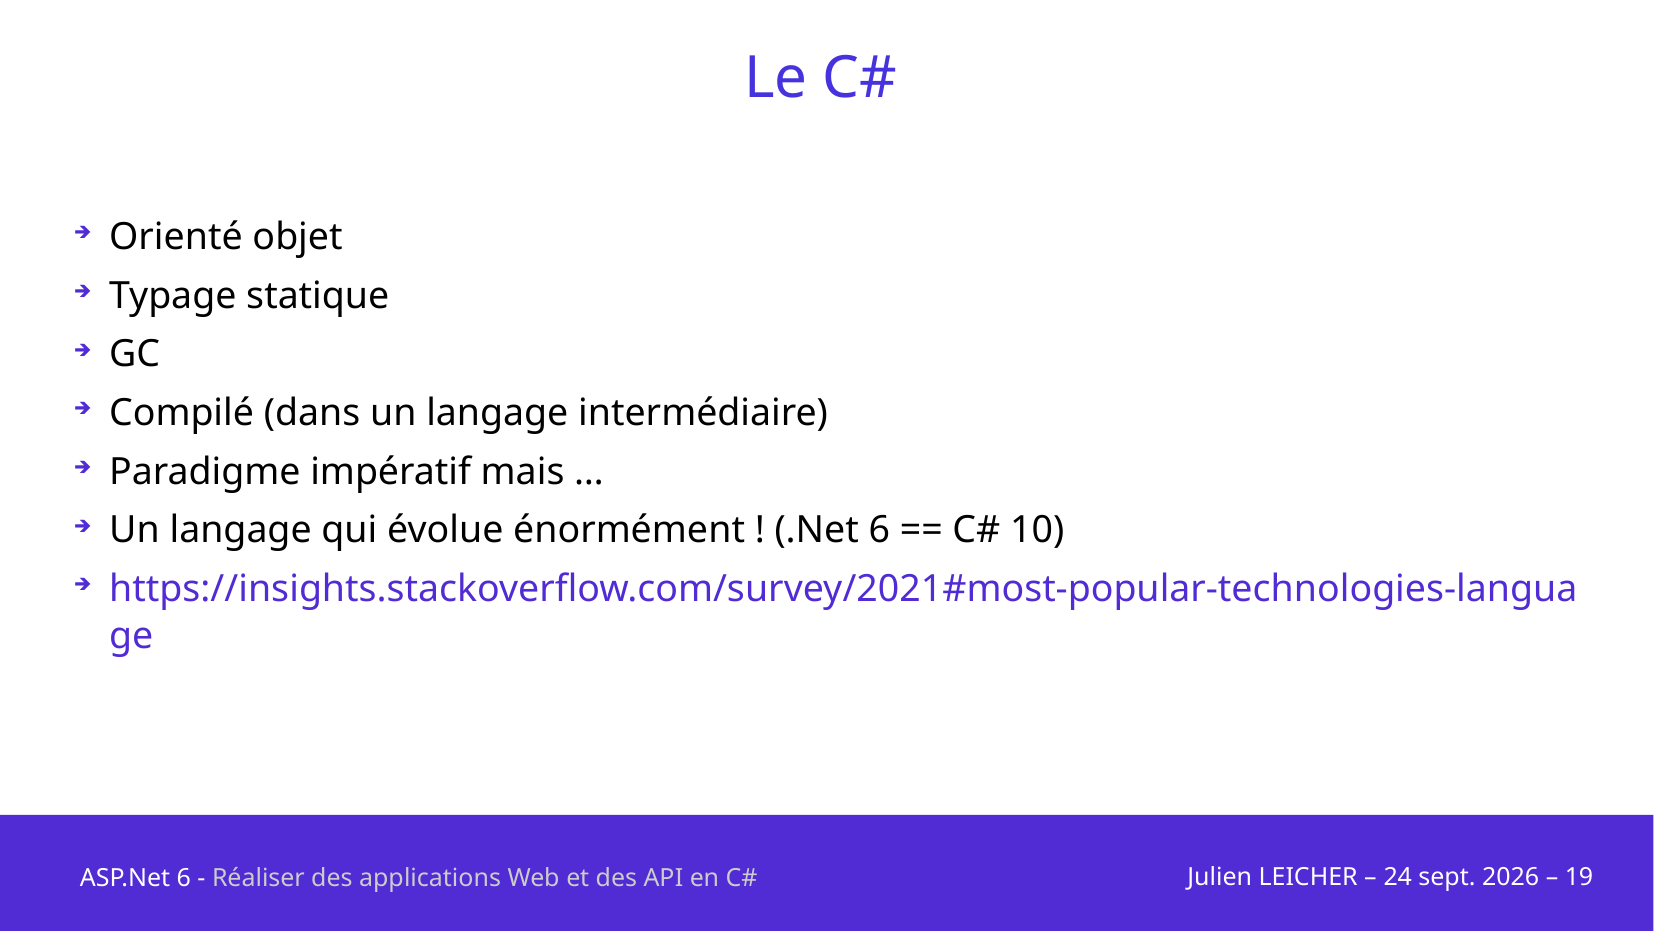

Le C#
Orienté objet
Typage statique
GC
Compilé (dans un langage intermédiaire)
Paradigme impératif mais …
Un langage qui évolue énormément ! (.Net 6 == C# 10)
https://insights.stackoverflow.com/survey/2021#most-popular-technologies-language
Julien LEICHER – –
ASP.Net 6 - Réaliser des applications Web et des API en C#